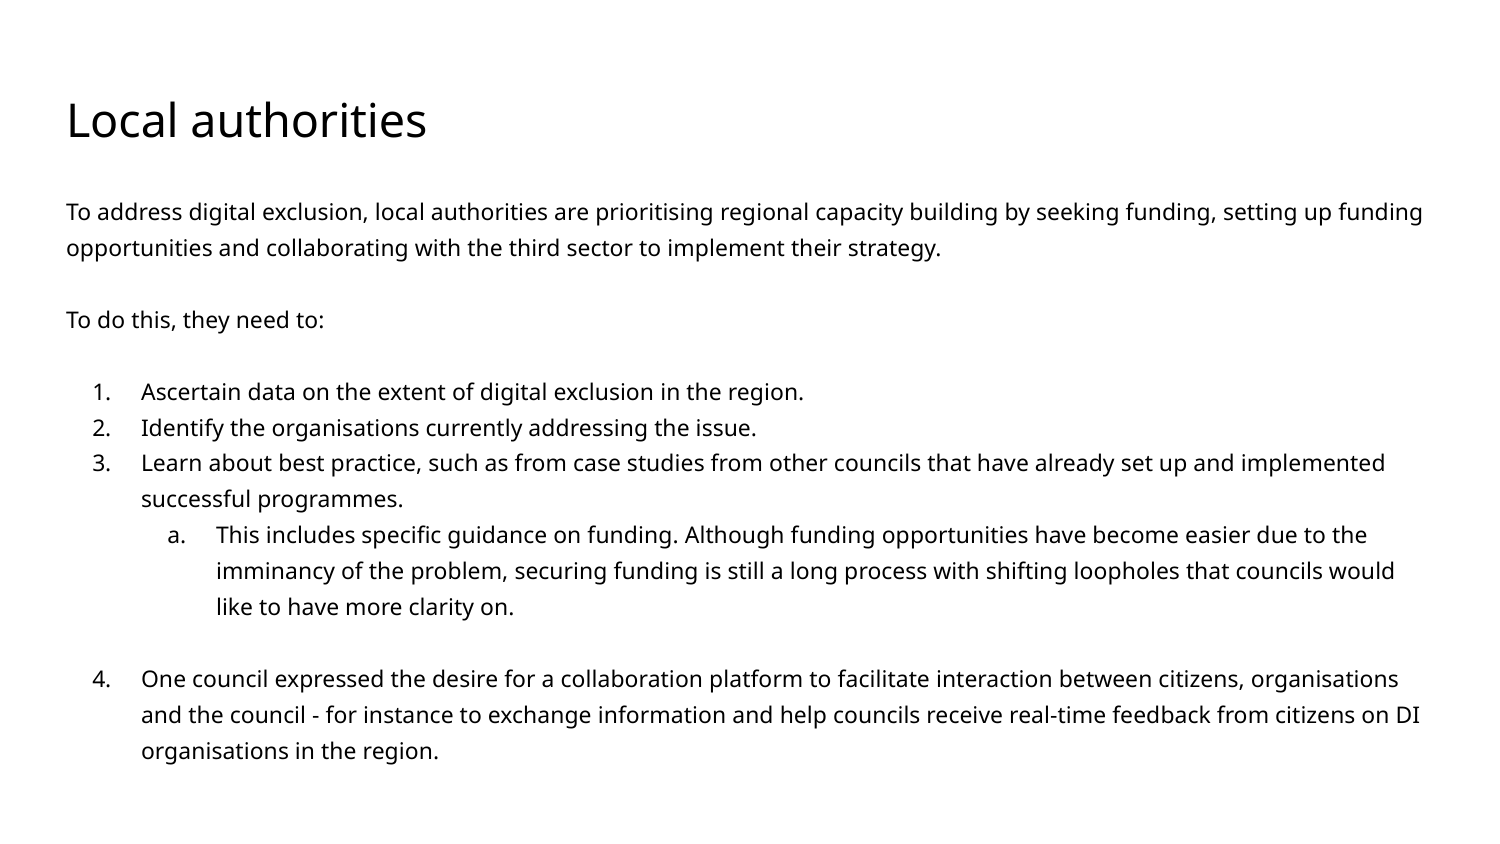

#
Local authorities
To address digital exclusion, local authorities are prioritising regional capacity building by seeking funding, setting up funding opportunities and collaborating with the third sector to implement their strategy.
To do this, they need to:
Ascertain data on the extent of digital exclusion in the region.
Identify the organisations currently addressing the issue.
Learn about best practice, such as from case studies from other councils that have already set up and implemented successful programmes.
This includes specific guidance on funding. Although funding opportunities have become easier due to the imminancy of the problem, securing funding is still a long process with shifting loopholes that councils would like to have more clarity on.
One council expressed the desire for a collaboration platform to facilitate interaction between citizens, organisations and the council - for instance to exchange information and help councils receive real-time feedback from citizens on DI organisations in the region.